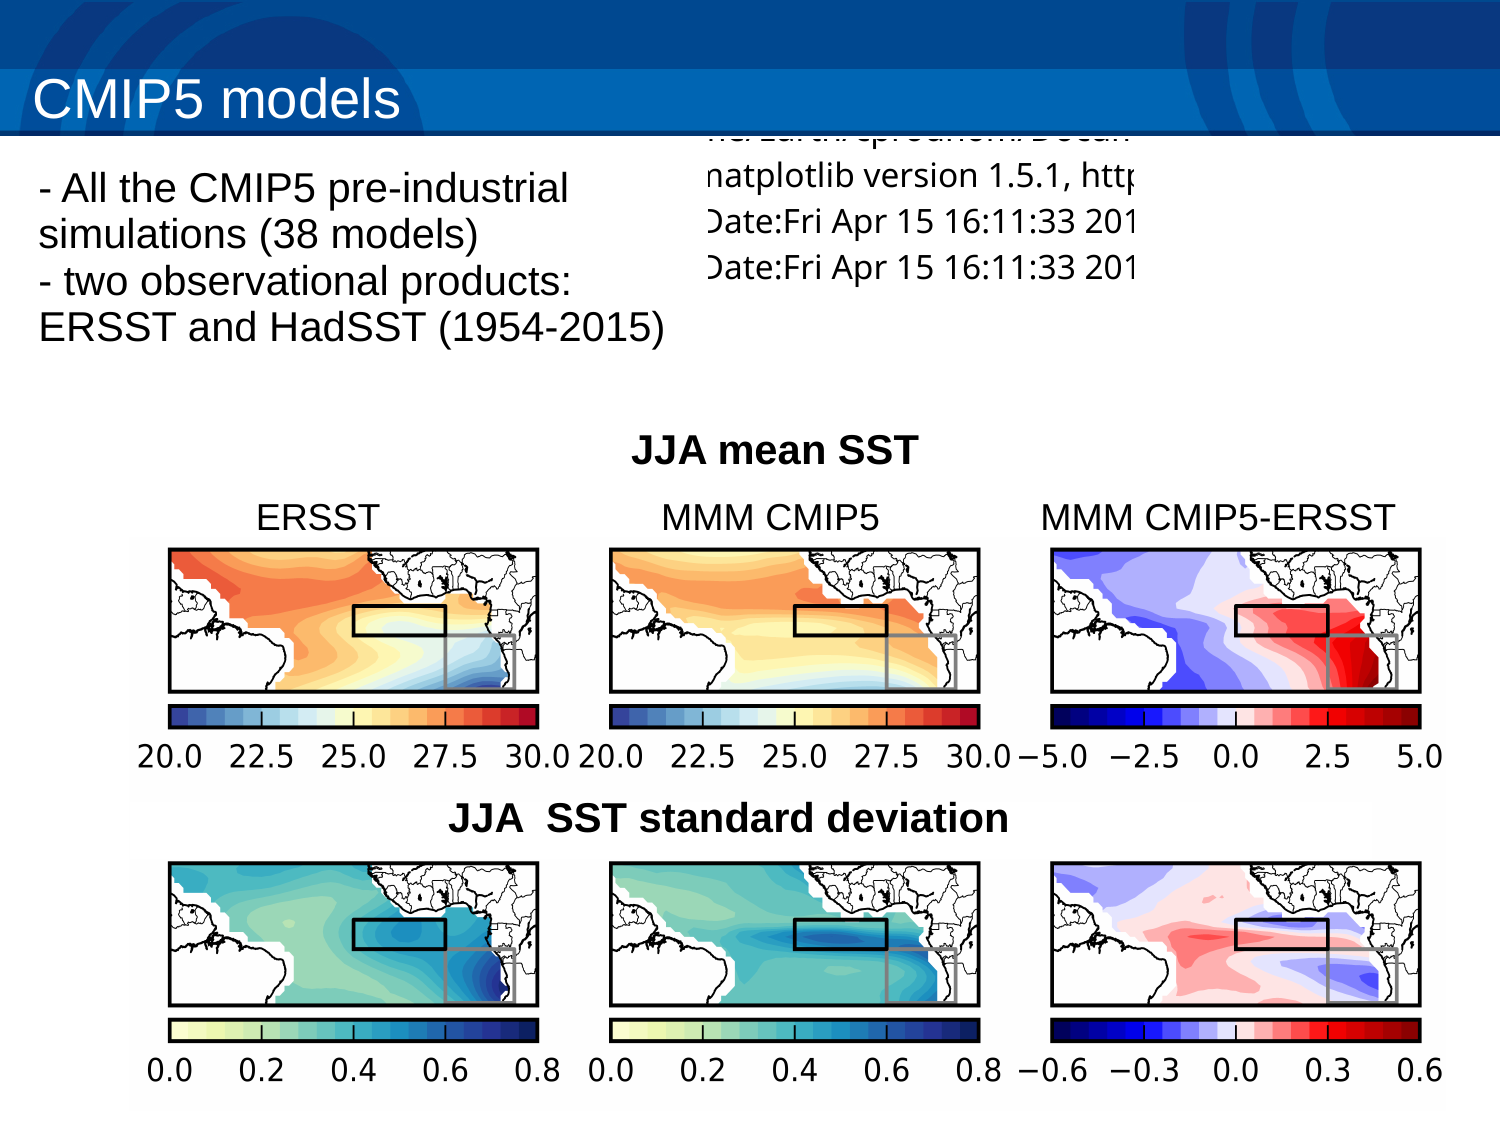

# CMIP5 models
- All the CMIP5 pre-industrial simulations (38 models)
- two observational products: ERSST and HadSST (1954-2015)
JJA mean SST
ERSST
MMM CMIP5
MMM CMIP5-ERSST
JJA SST standard deviation